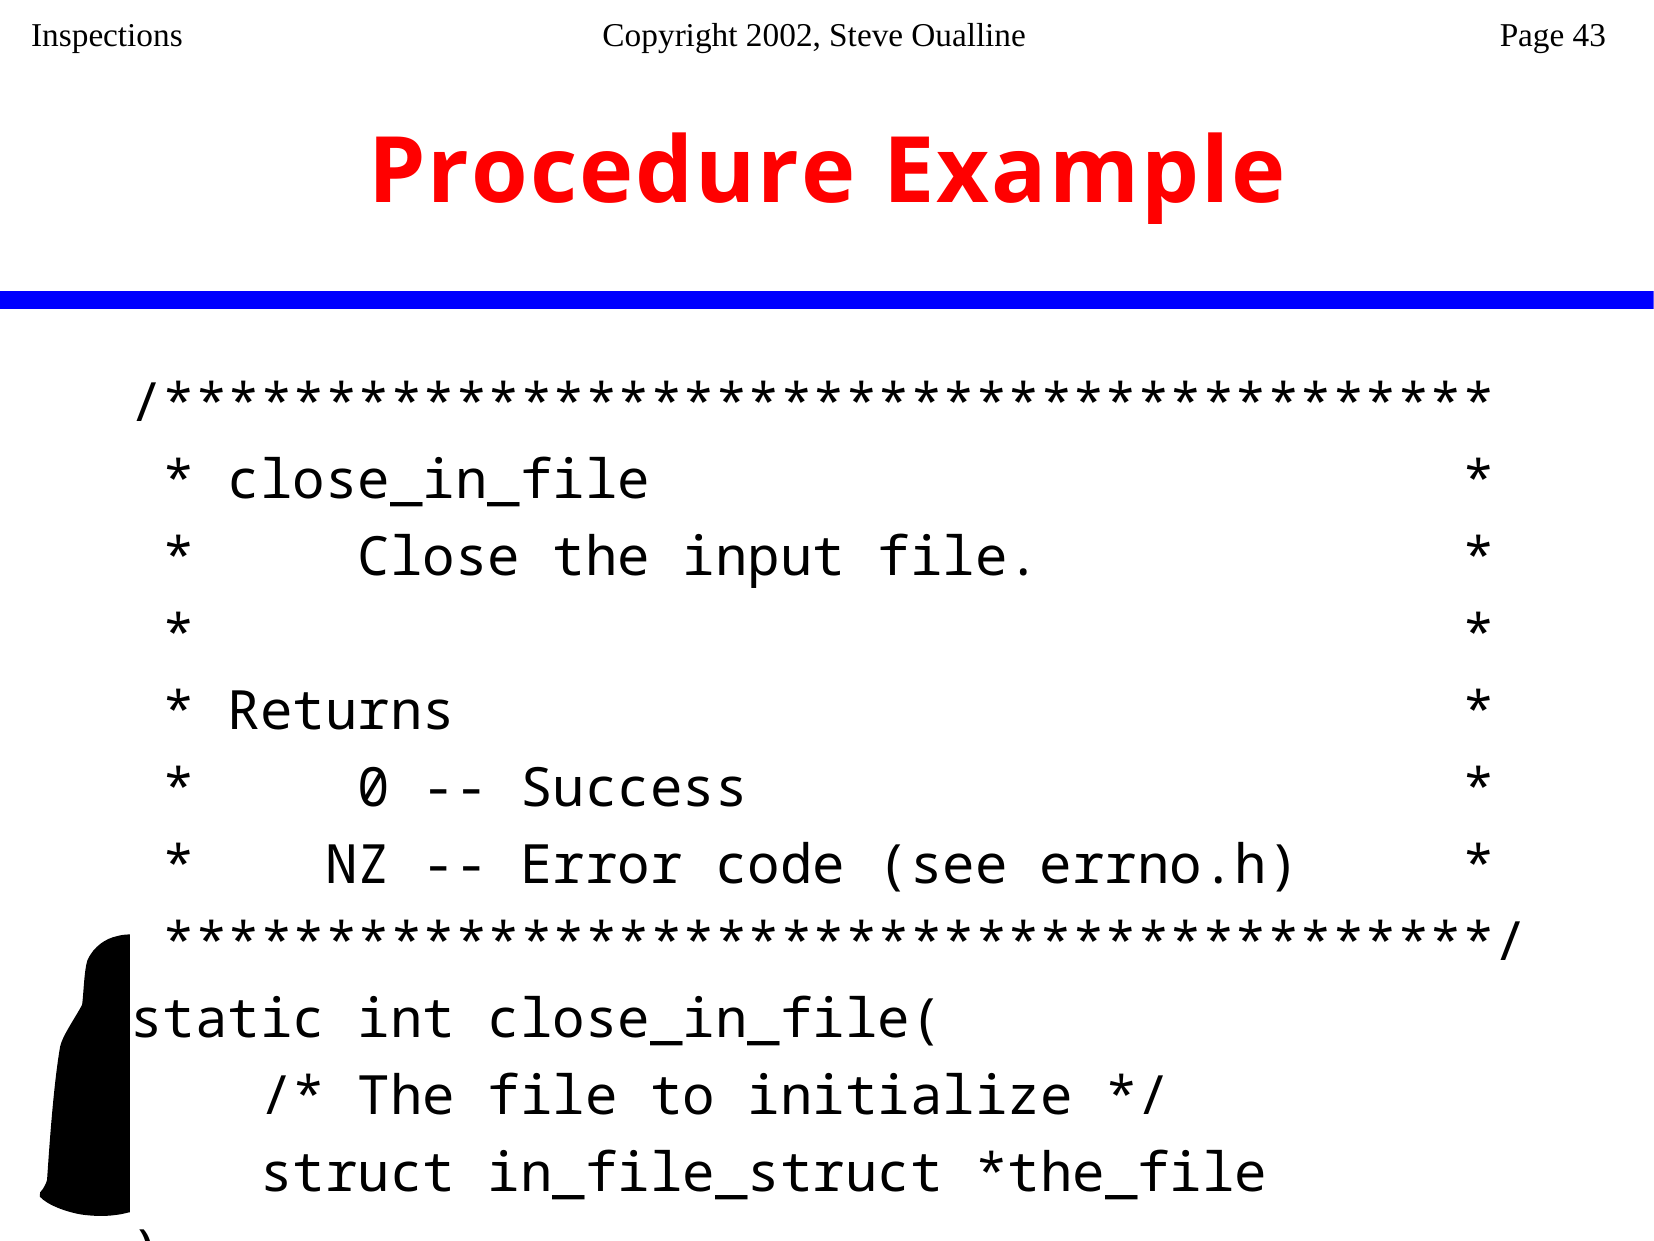

# Procedure Example
/*****************************************
 * close_in_file *
 * Close the input file. *
 * *
 * Returns *
 * 0 -- Success *
 * NZ -- Error code (see errno.h) *
 *****************************************/
static int close_in_file(
 /* The file to initialize */
 struct in_file_struct *the_file
)